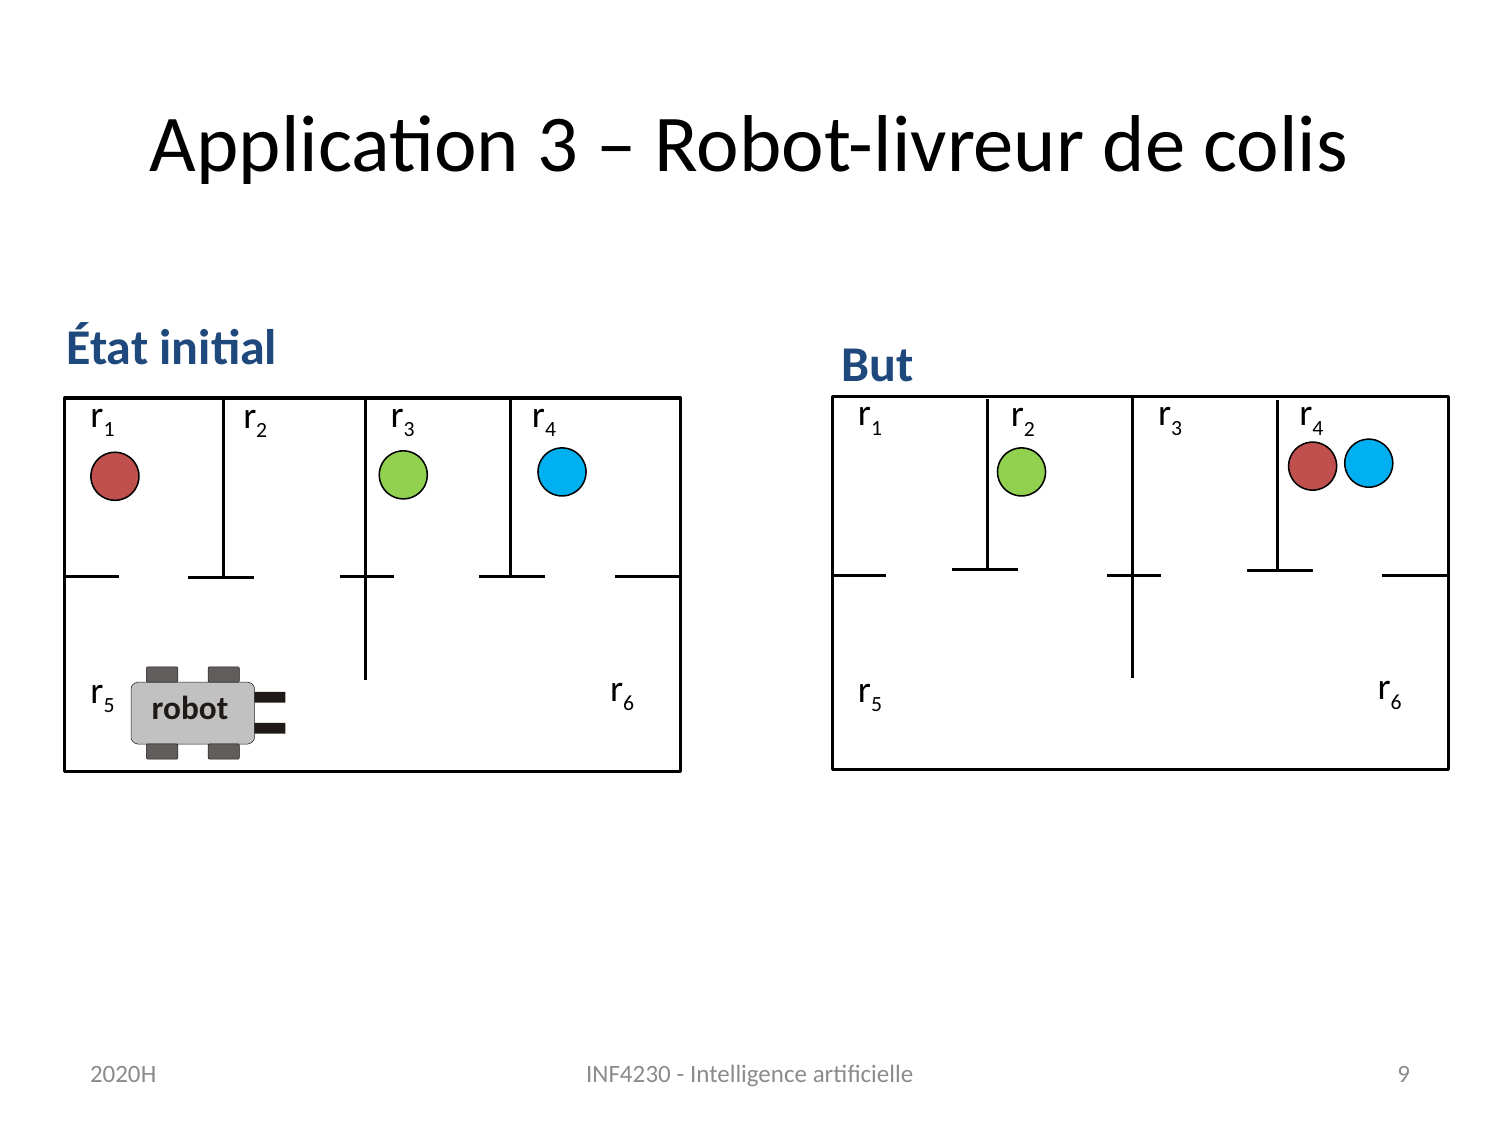

# Application 3 – Robot-livreur de colis
État initial
But
r1
r3
r4
r2
r6
r5
r1
r3
r4
r2
r6
r5
robot
2020H
INF4230 - Intelligence artificielle